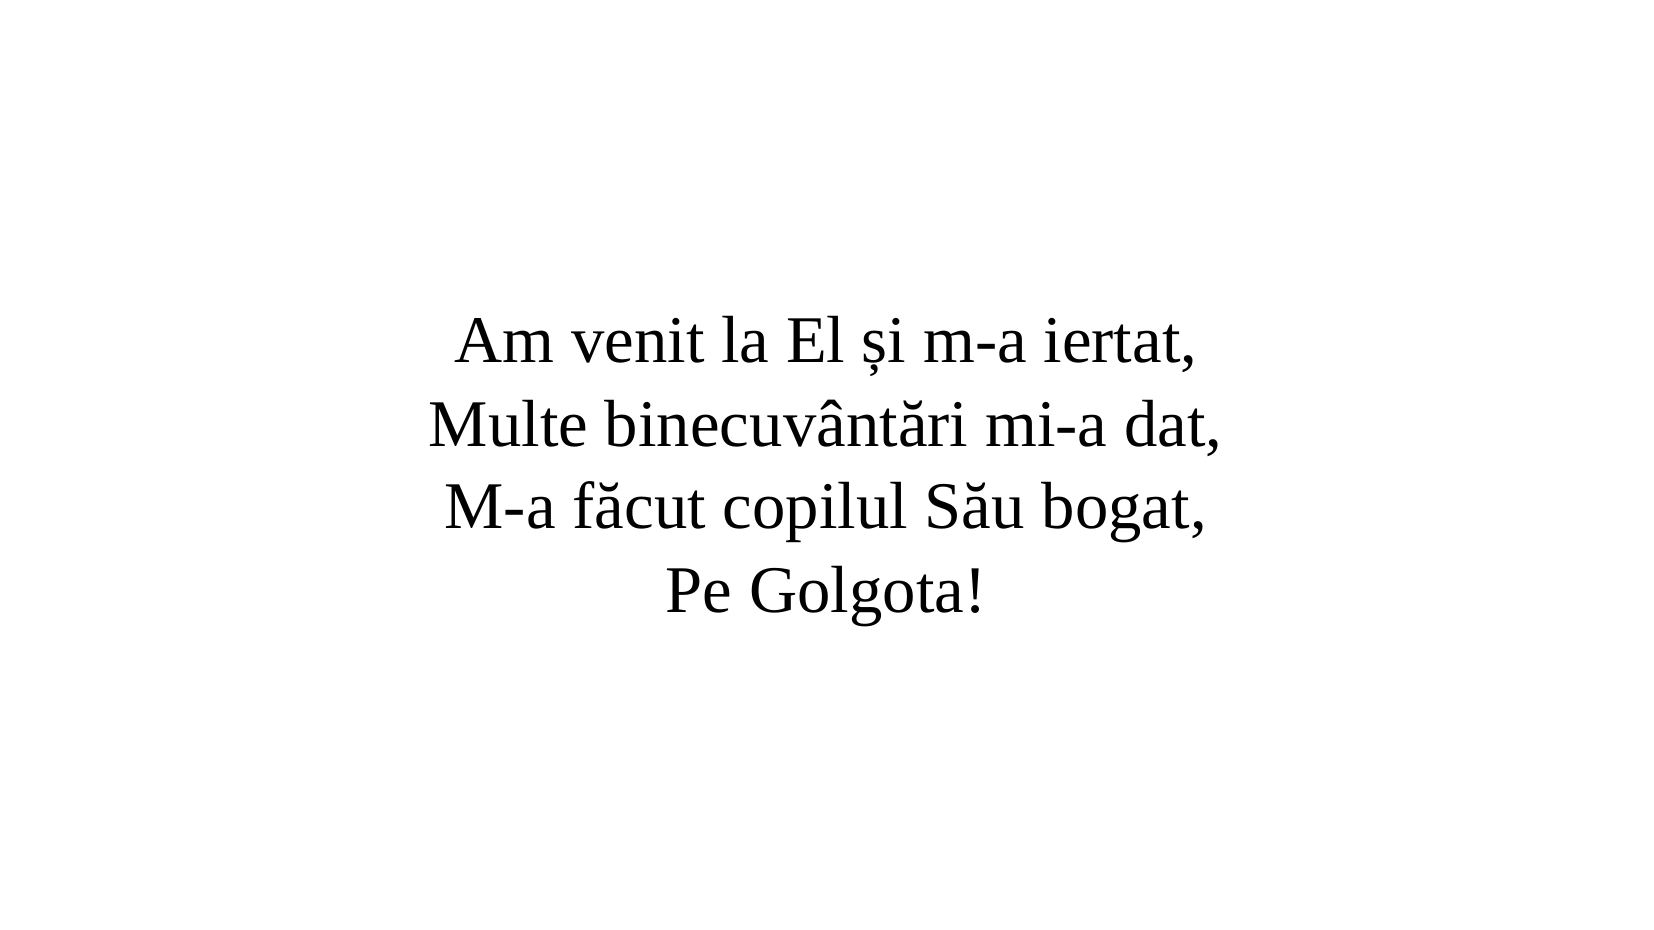

# Am venit la El și m-a iertat,
Multe binecuvântări mi-a dat,
M-a făcut copilul Său bogat,
Pe Golgota!